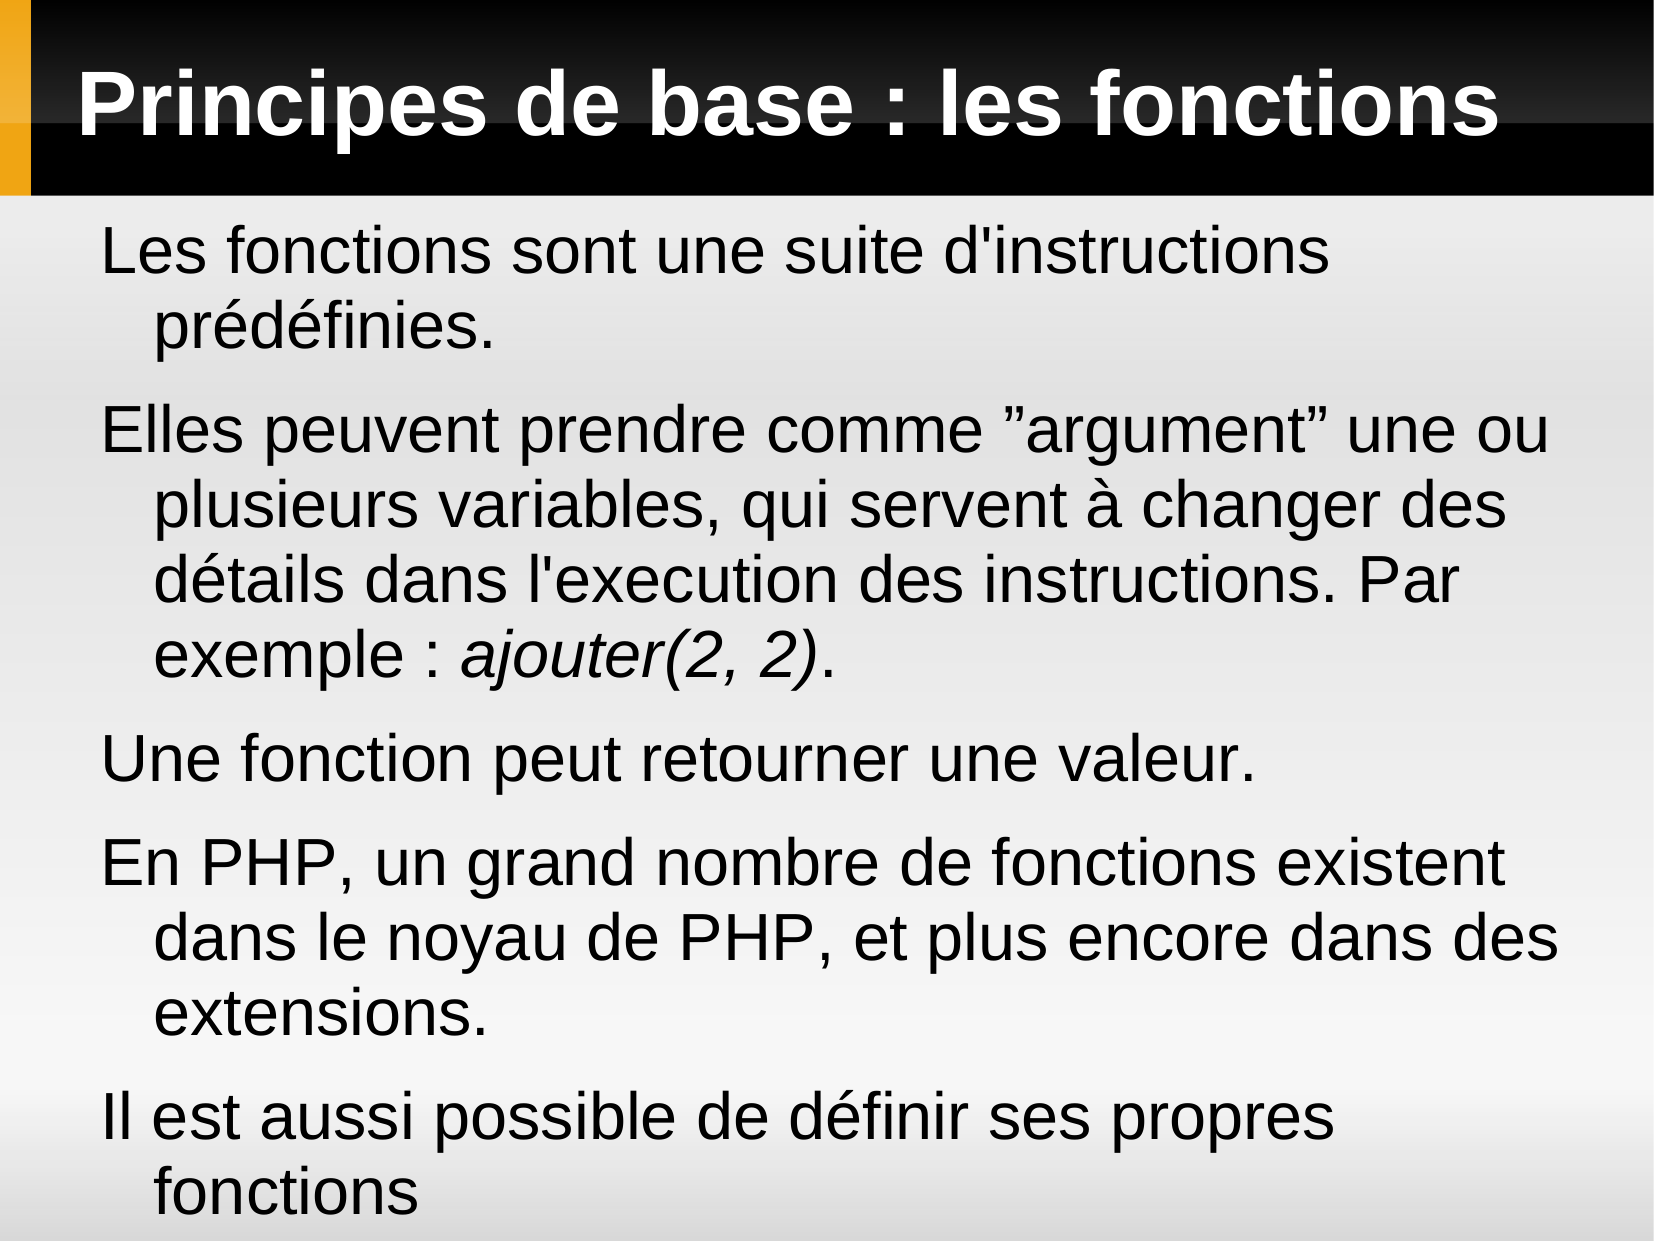

# Principes de base : les fonctions
Les fonctions sont une suite d'instructions prédéfinies.
Elles peuvent prendre comme ”argument” une ou plusieurs variables, qui servent à changer des détails dans l'execution des instructions. Par exemple : ajouter(2, 2).
Une fonction peut retourner une valeur.
En PHP, un grand nombre de fonctions existent dans le noyau de PHP, et plus encore dans des extensions.
Il est aussi possible de définir ses propres fonctions